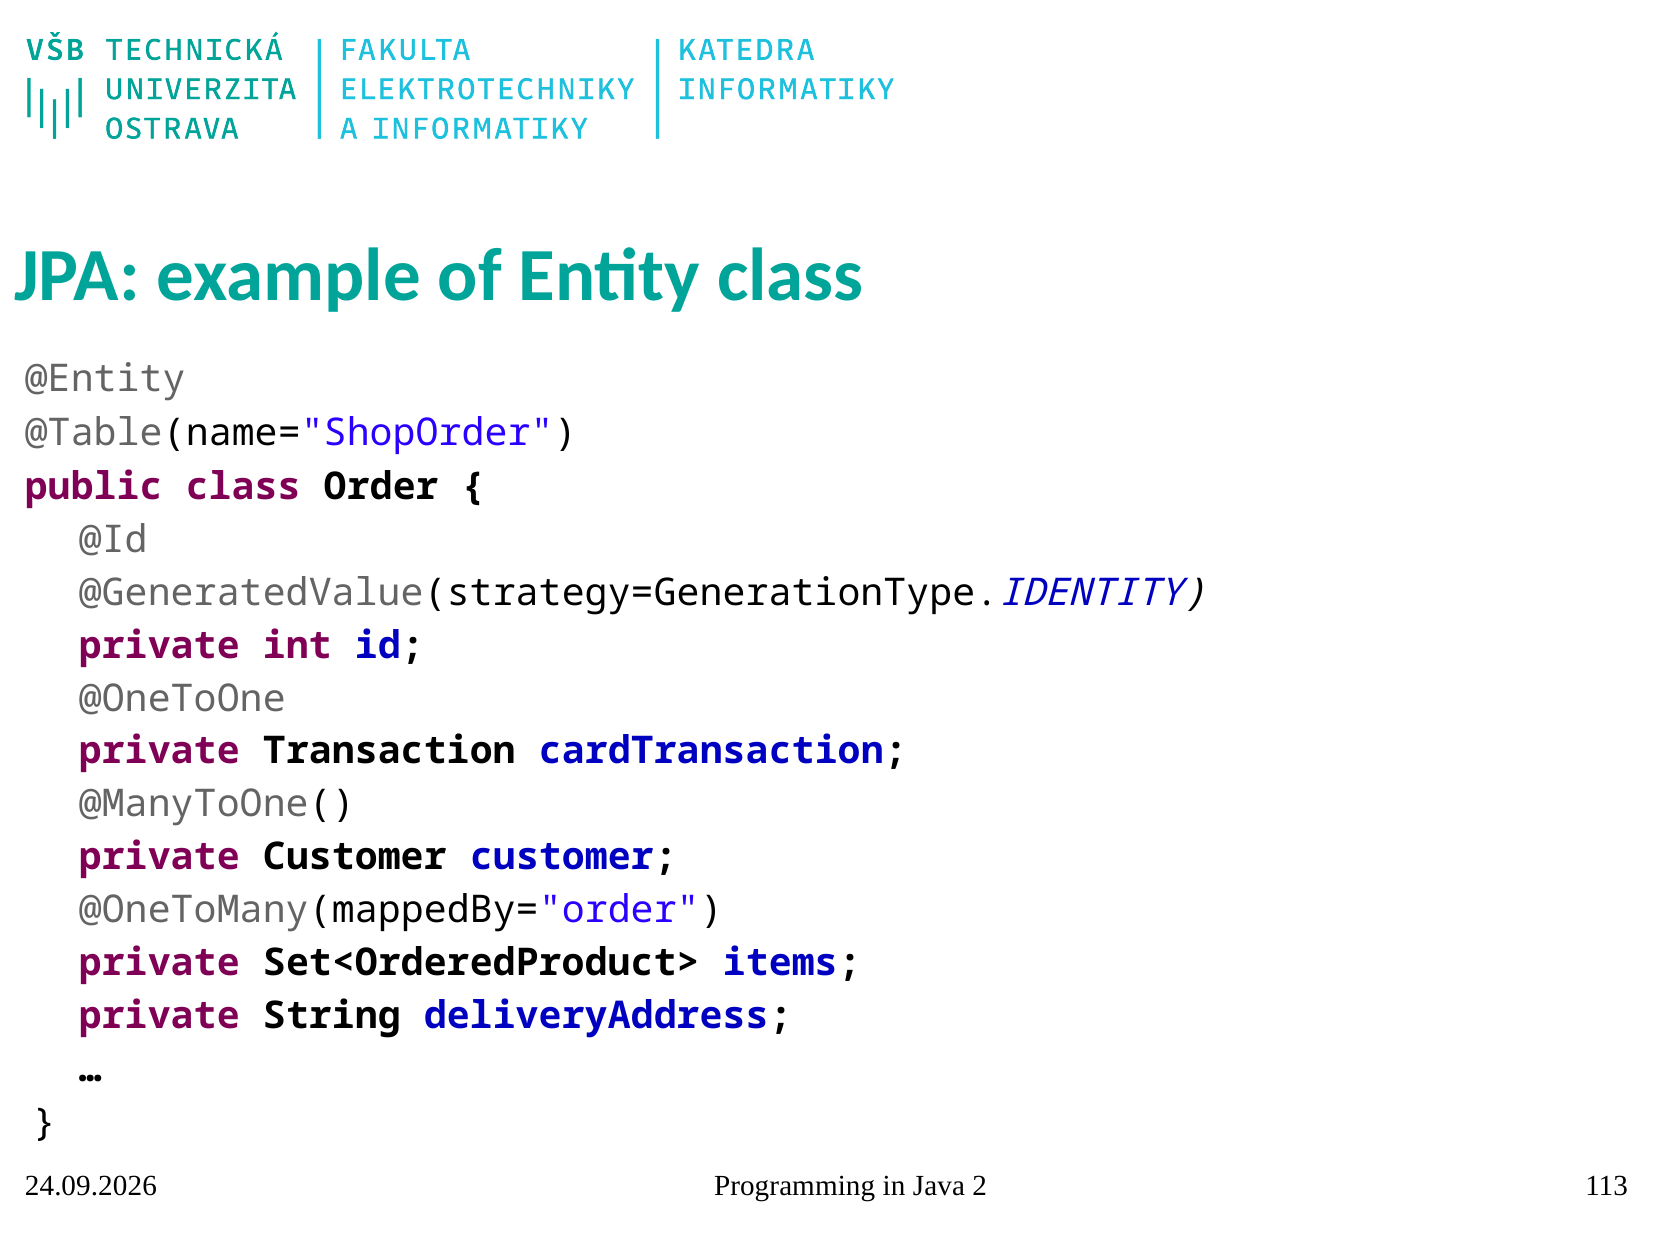

# JPA: example of Entity class
@Entity
@Table(name="ShopOrder")
public class Order {
 @Id
 @GeneratedValue(strategy=GenerationType.IDENTITY)
 private int id;
 @OneToOne
 private Transaction cardTransaction;
 @ManyToOne()
 private Customer customer;
 @OneToMany(mappedBy="order")
 private Set<OrderedProduct> items;
 private String deliveryAddress;
 …
}
Programming in Java 2
113